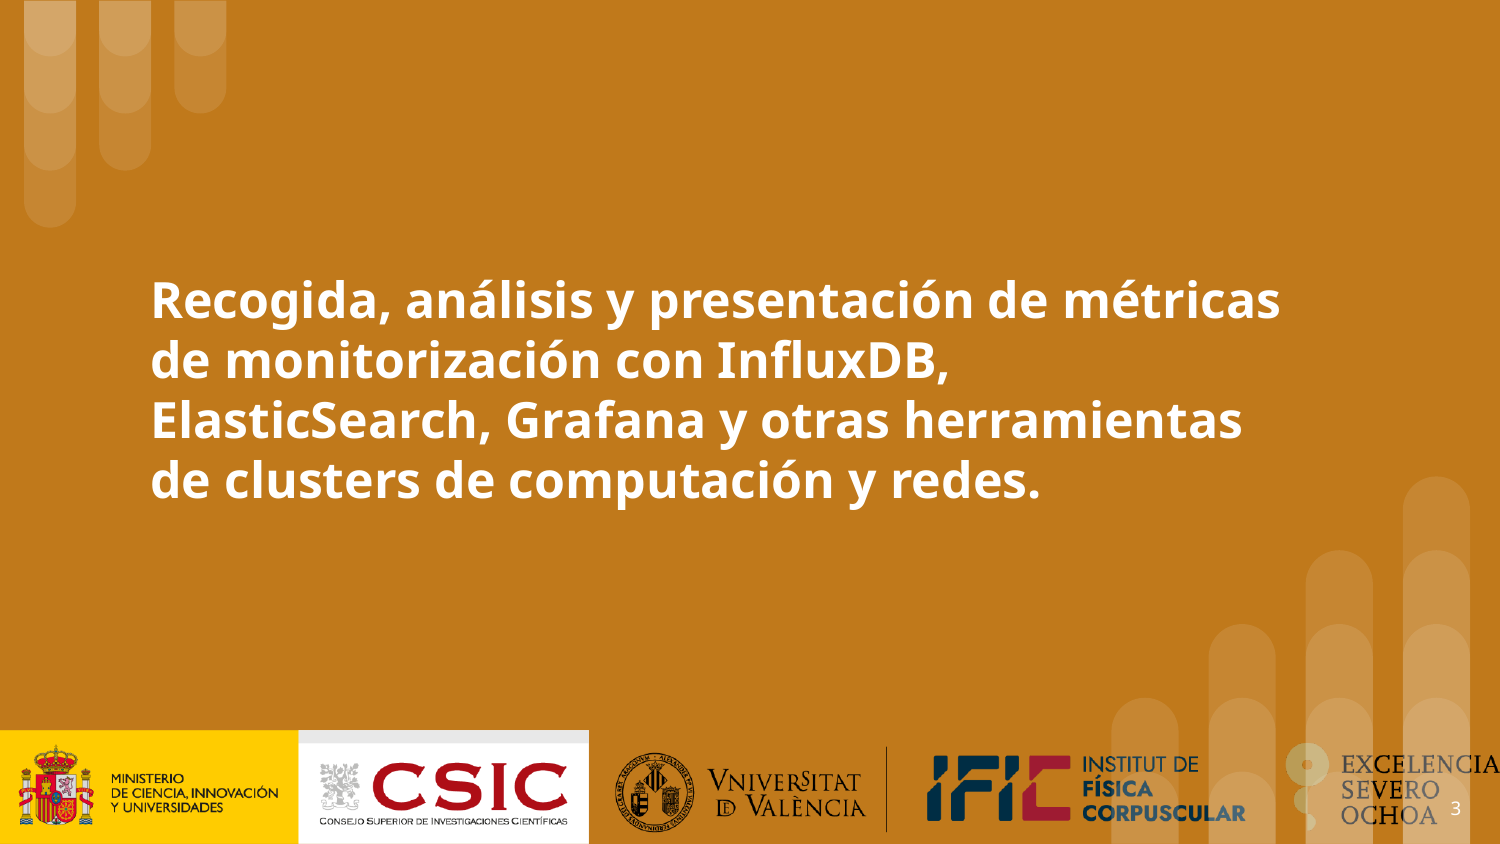

# Recogida, análisis y presentación de métricas de monitorización con InfluxDB, ElasticSearch, Grafana y otras herramientas de clusters de computación y redes.